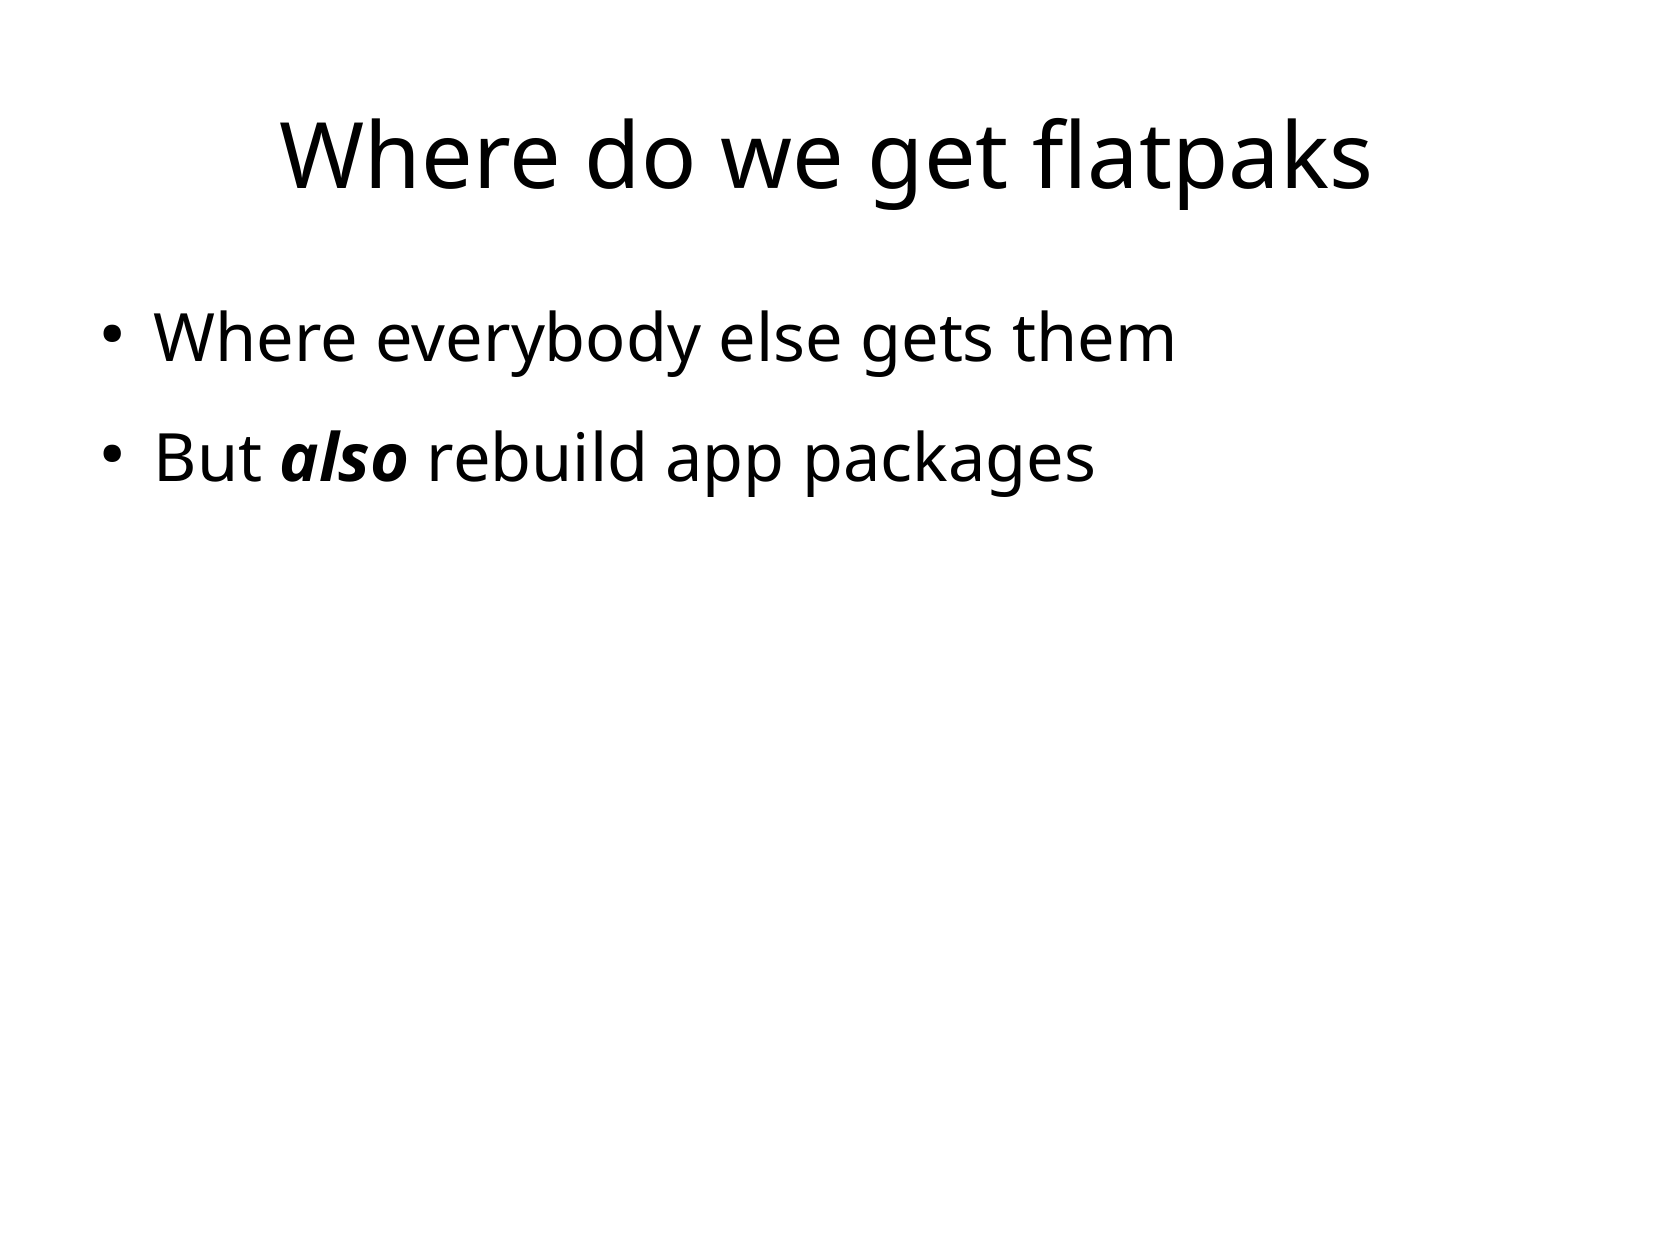

# Where do we get flatpaks
Where everybody else gets them
But also rebuild app packages